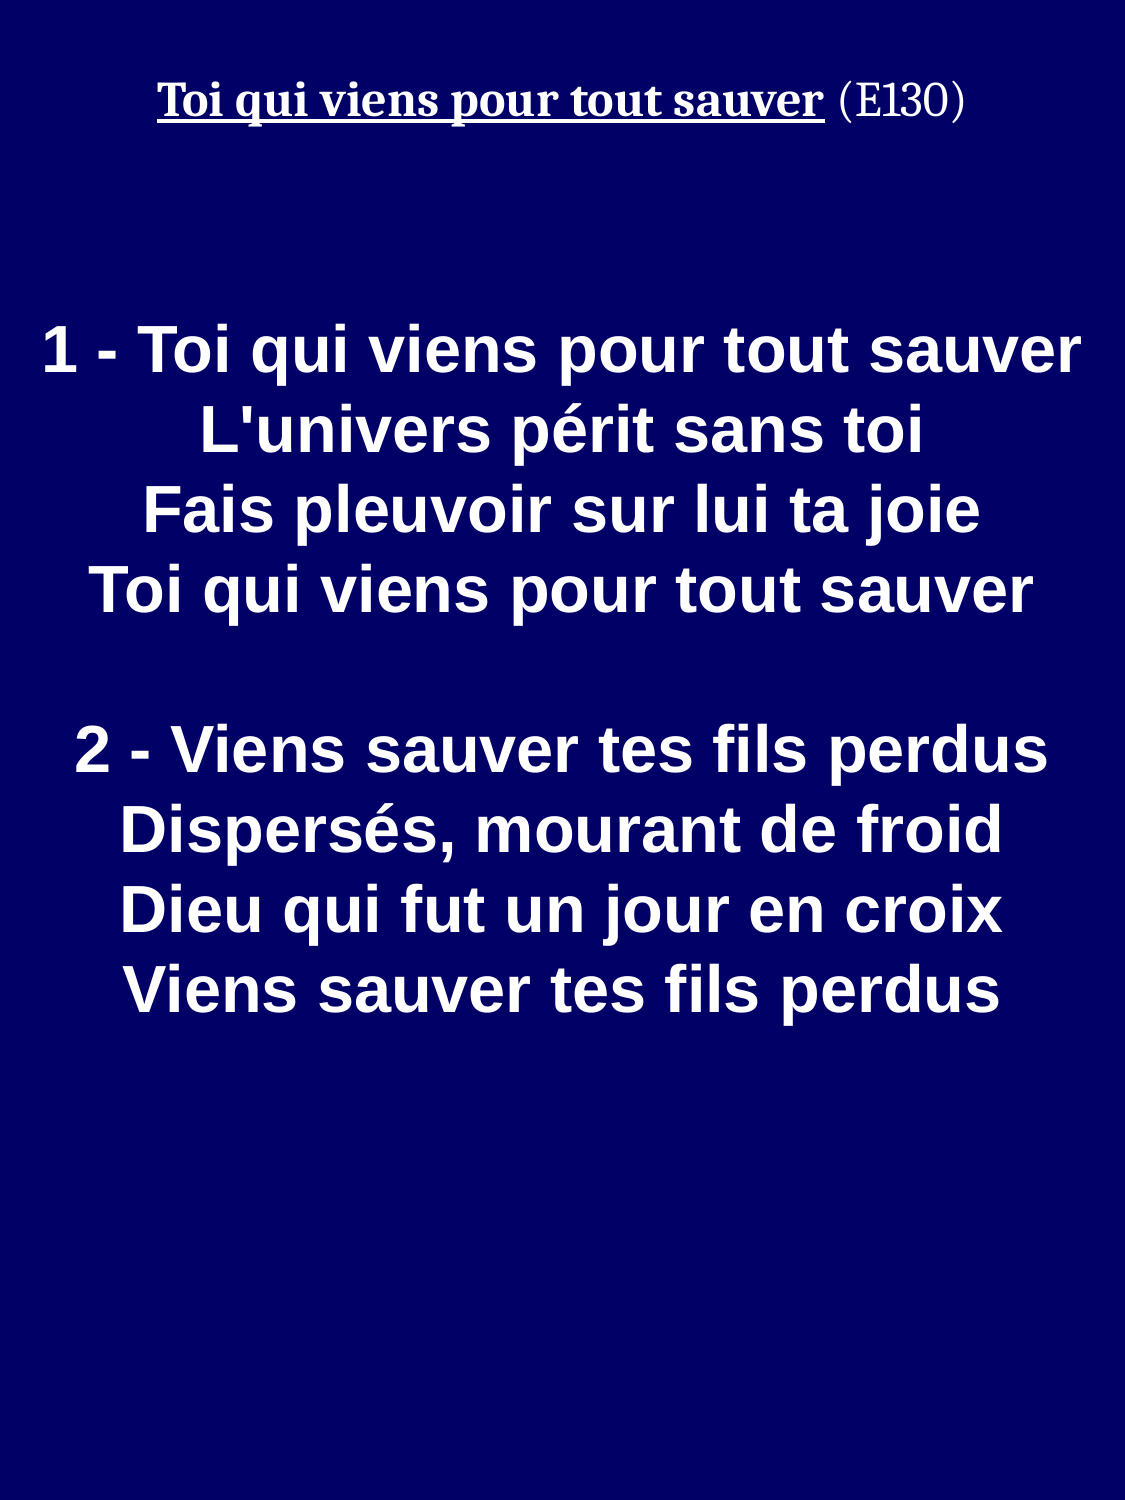

Toi qui viens pour tout sauver (E130)
1 - Toi qui viens pour tout sauver
L'univers périt sans toi
Fais pleuvoir sur lui ta joie
Toi qui viens pour tout sauver
2 - Viens sauver tes fils perdus
Dispersés, mourant de froid
Dieu qui fut un jour en croix
Viens sauver tes fils perdus